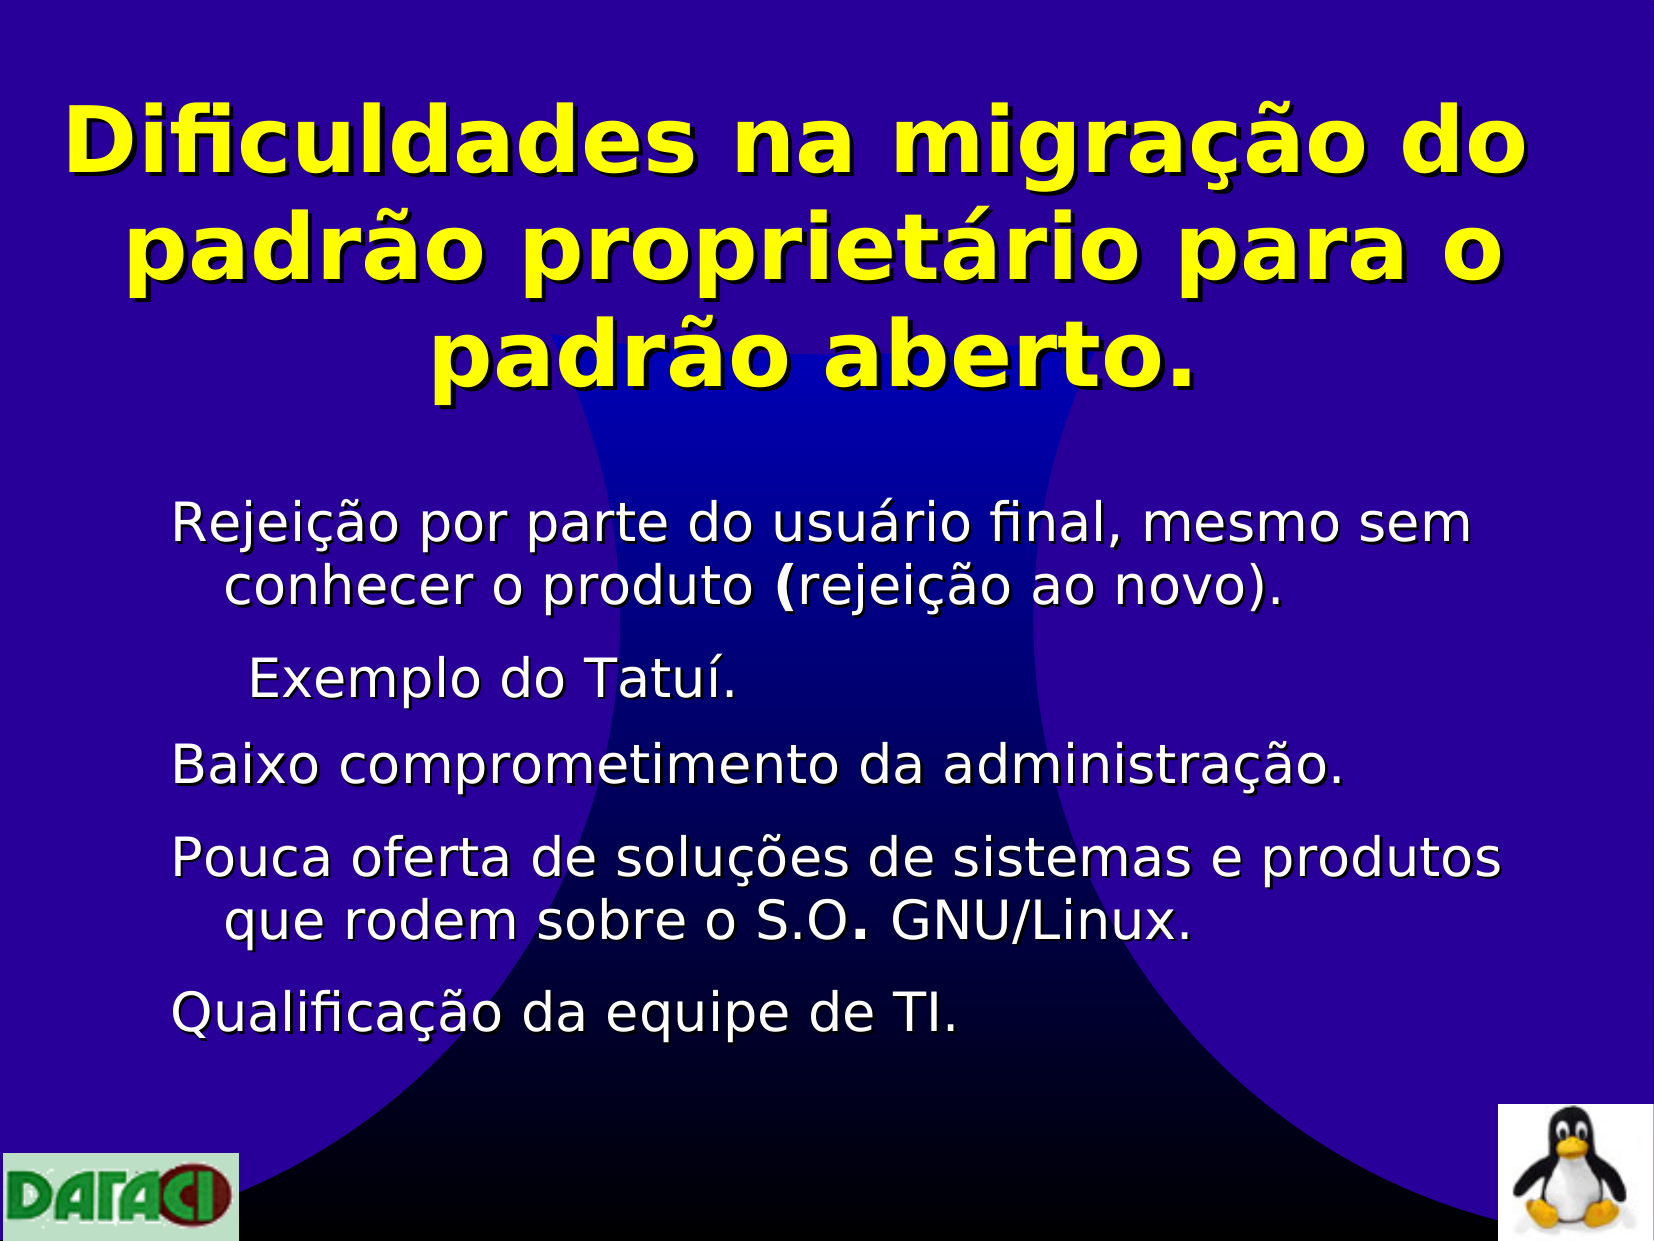

# Dificuldades na migração do padrão proprietário para o padrão aberto.
Rejeição por parte do usuário final, mesmo sem conhecer o produto (rejeição ao novo).
Exemplo do Tatuí.
Baixo comprometimento da administração.
Pouca oferta de soluções de sistemas e produtos que rodem sobre o S.O. GNU/Linux.
Qualificação da equipe de TI.